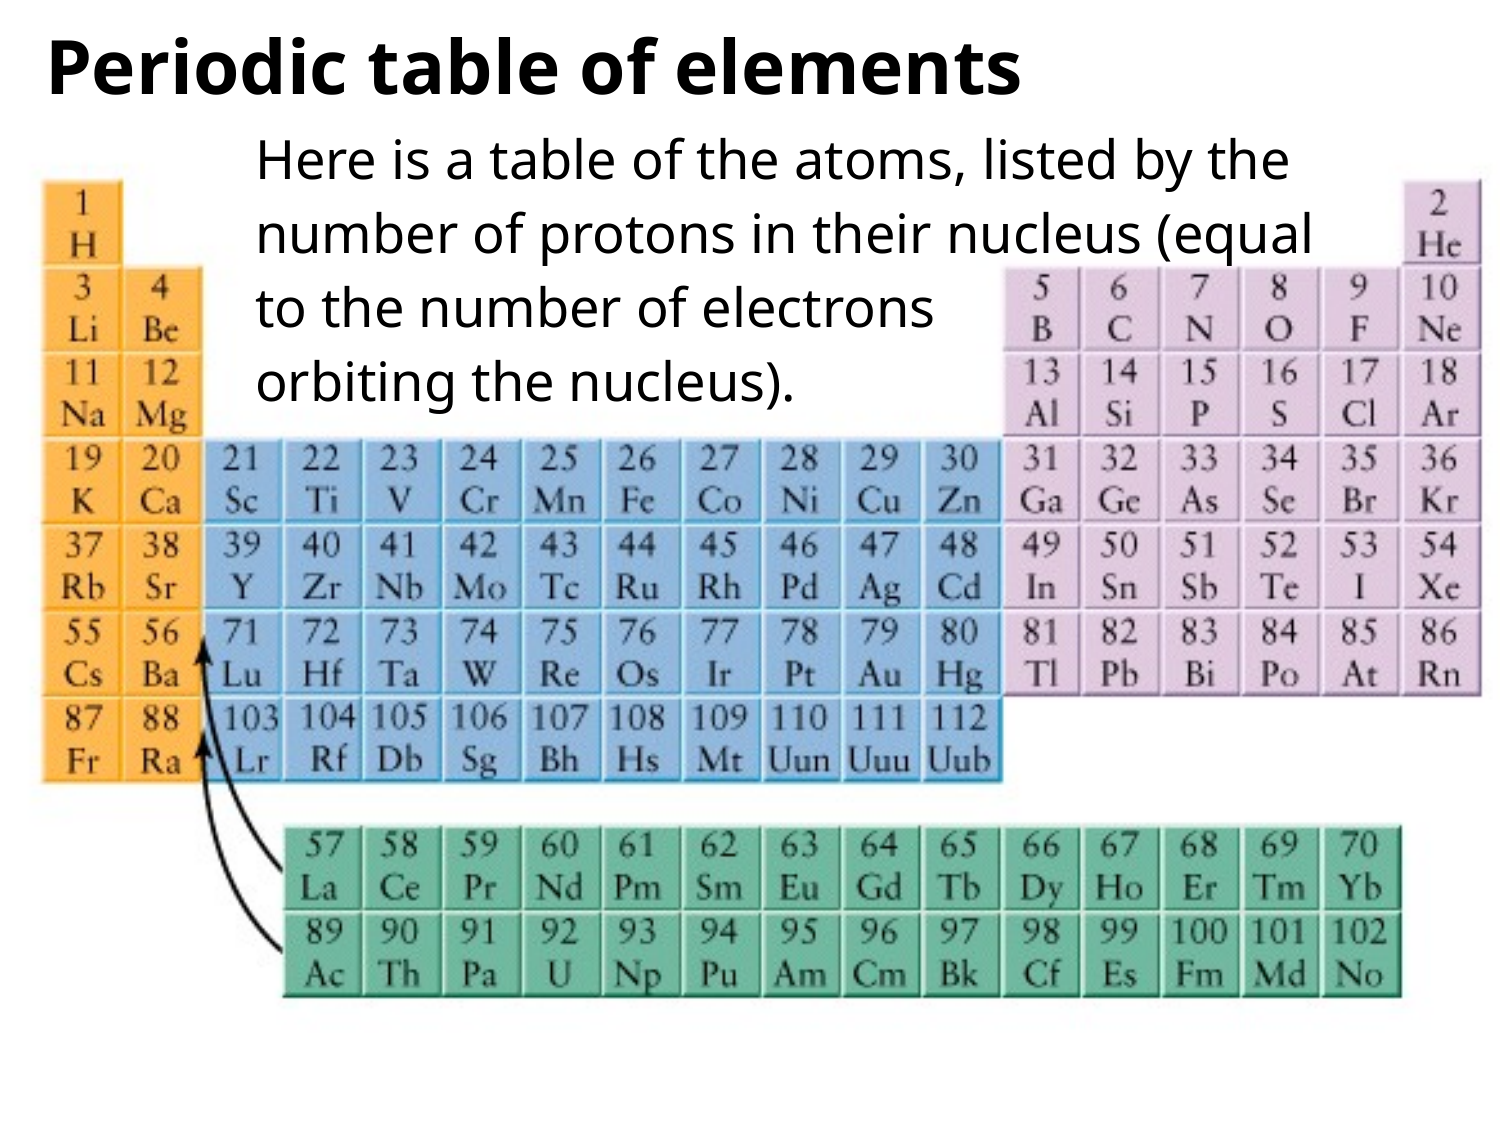

# Periodic table of elements
Here is a table of the atoms, listed by the number of protons in their nucleus (equal to the number of electrons
orbiting the nucleus).